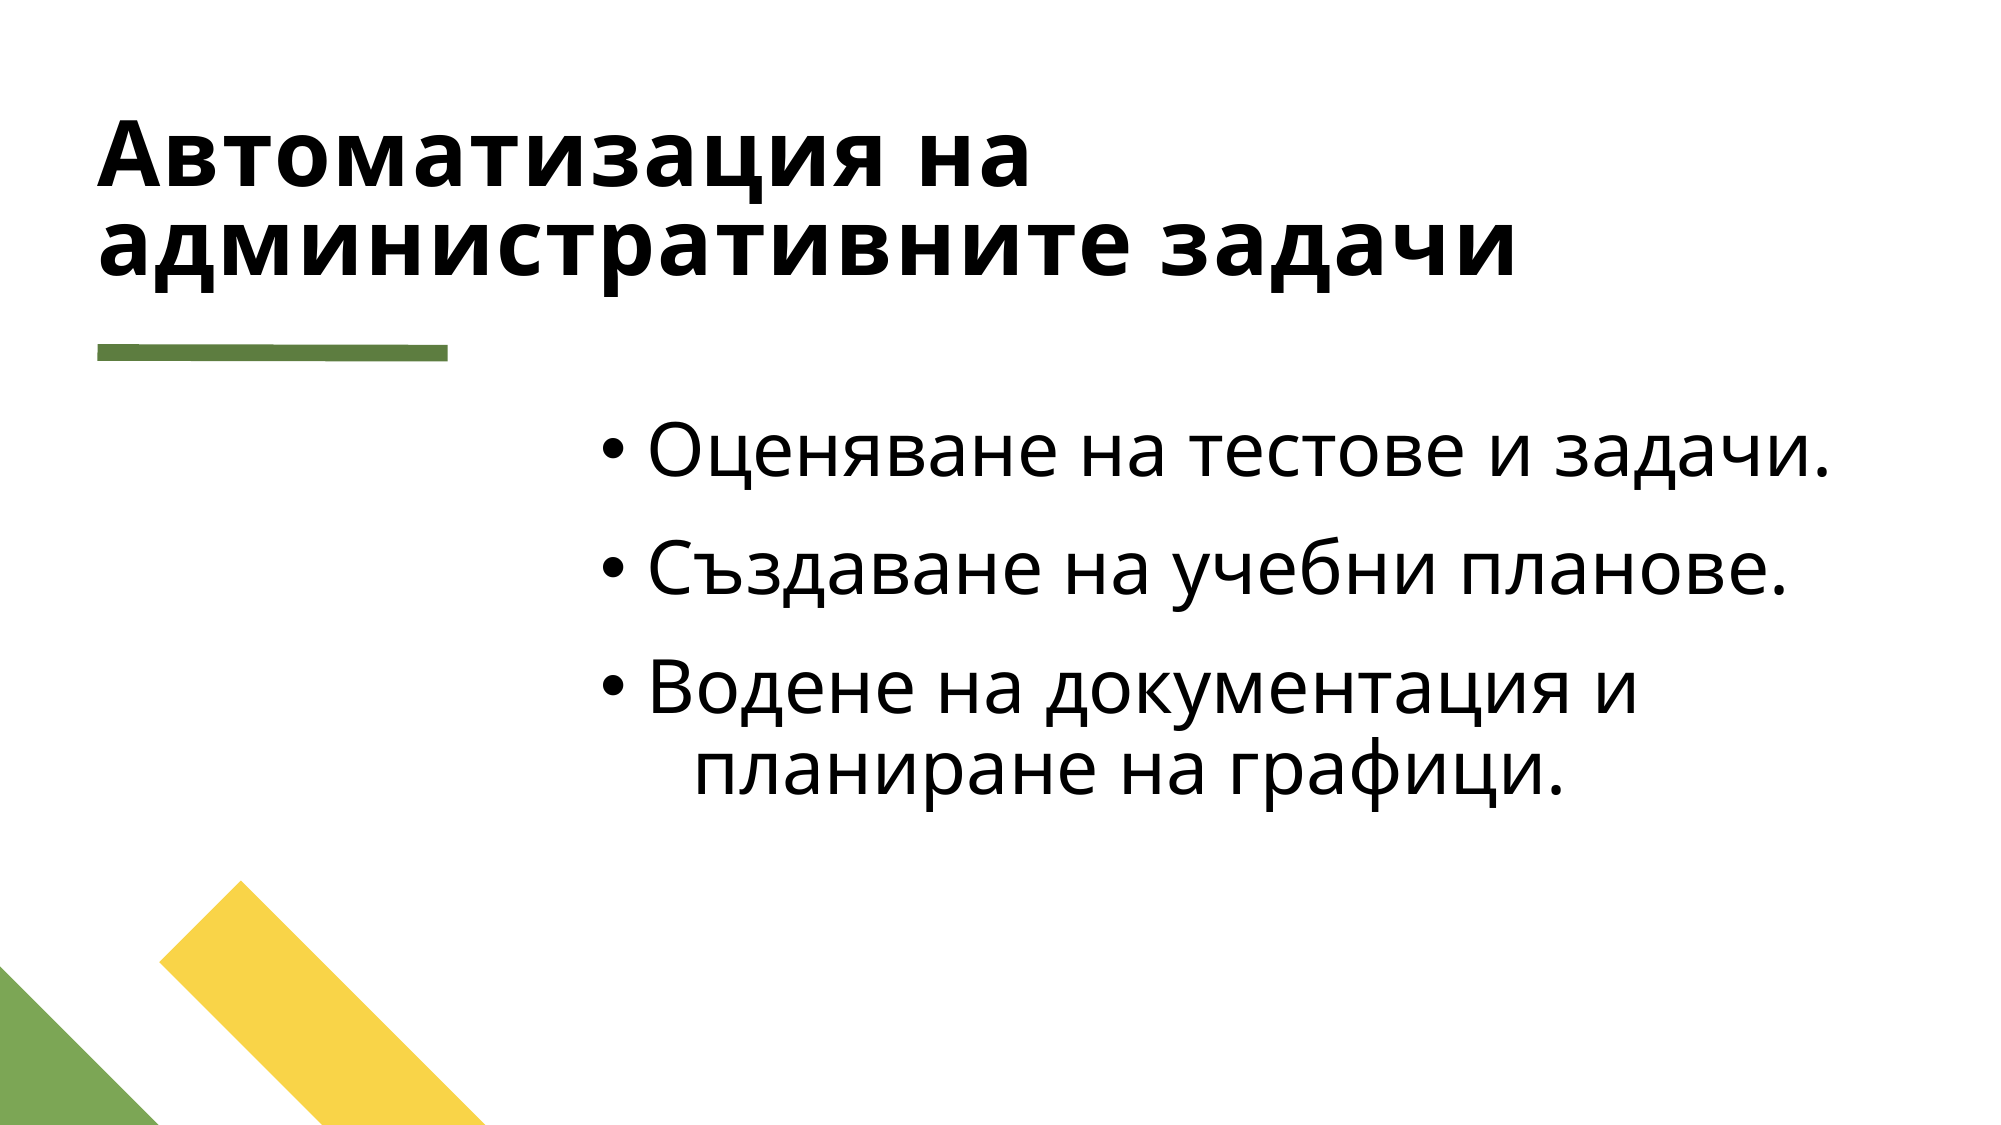

# Автоматизация на административните задачи
Оценяване на тестове и задачи.
Създаване на учебни планове.
Водене на документация и планиране на графици.